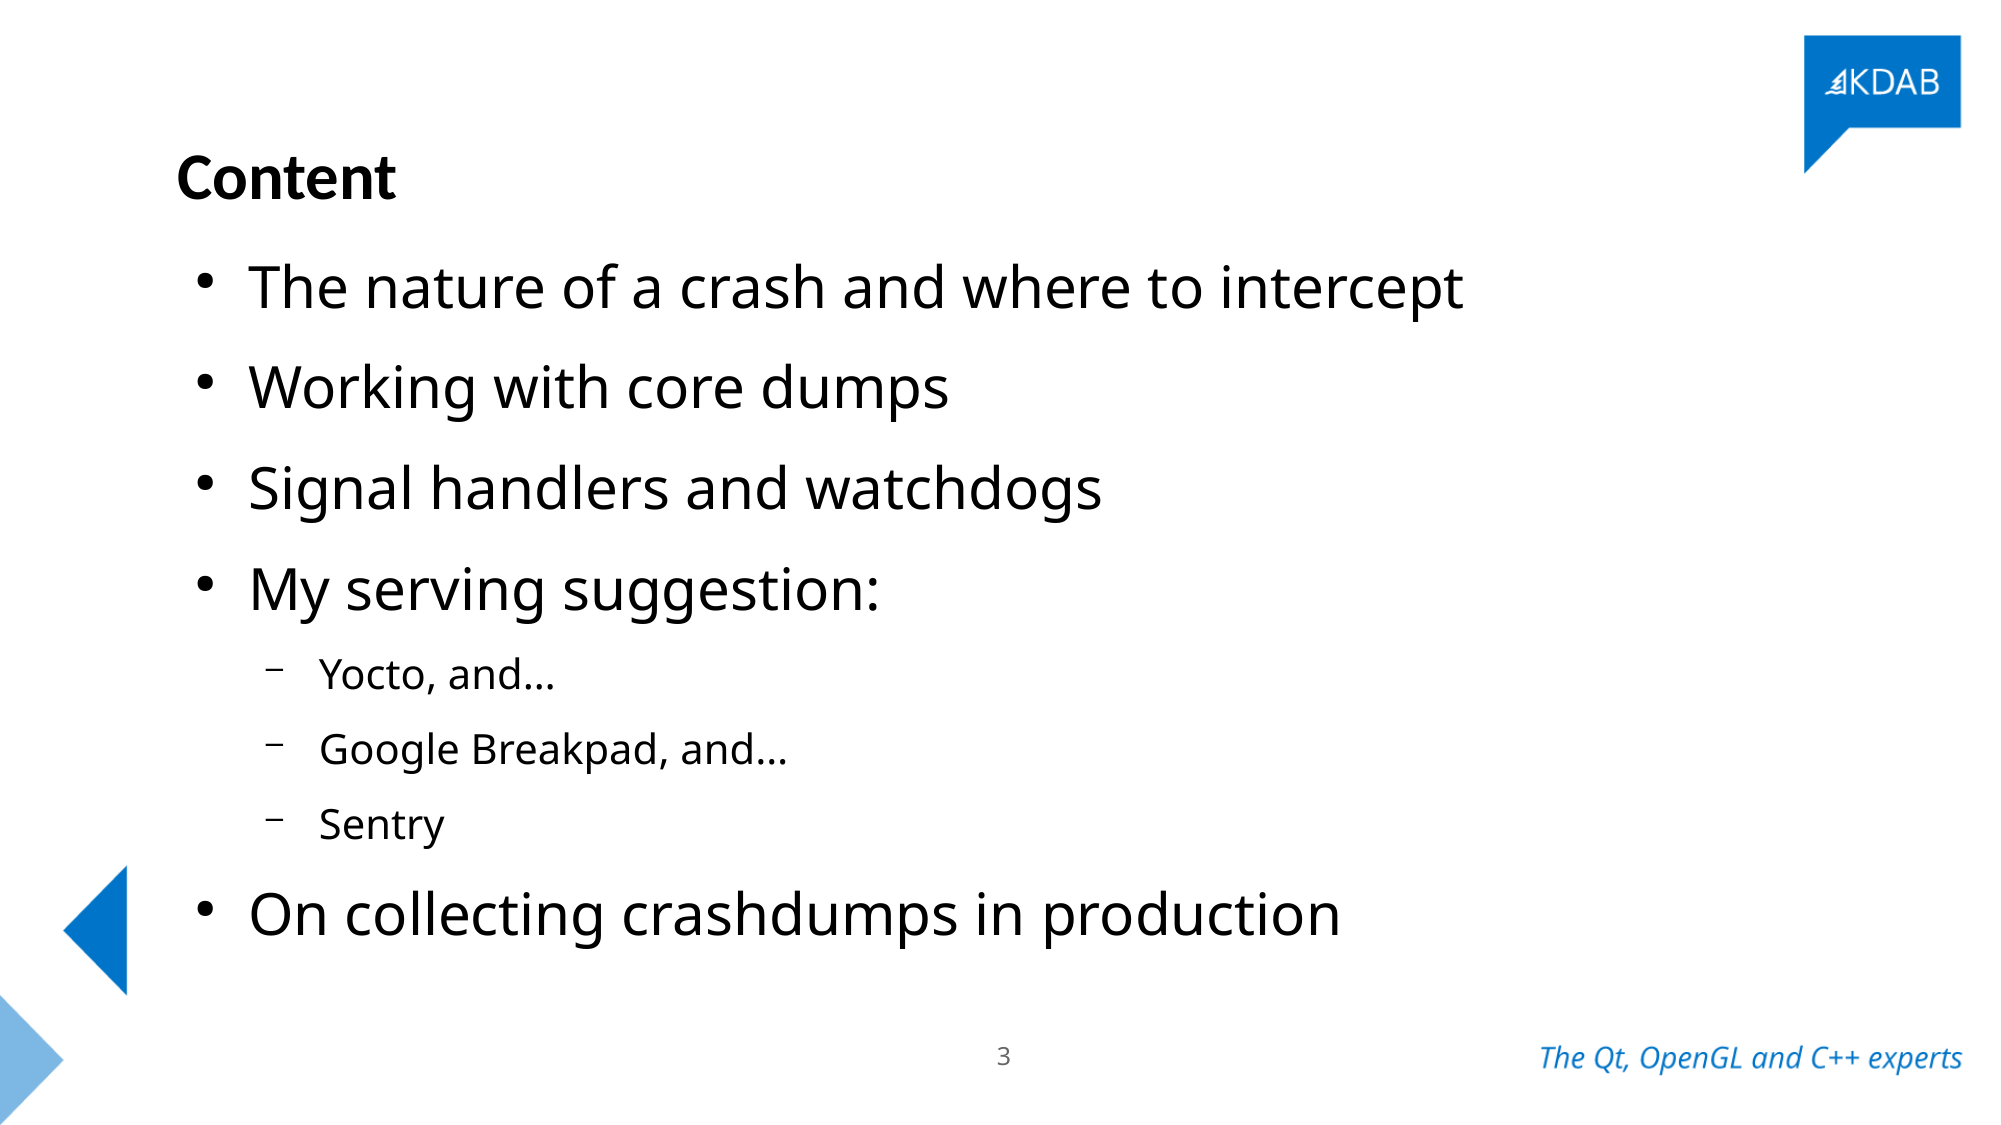

# Content
The nature of a crash and where to intercept
Working with core dumps
Signal handlers and watchdogs
My serving suggestion:
Yocto, and…
Google Breakpad, and…
Sentry
On collecting crashdumps in production